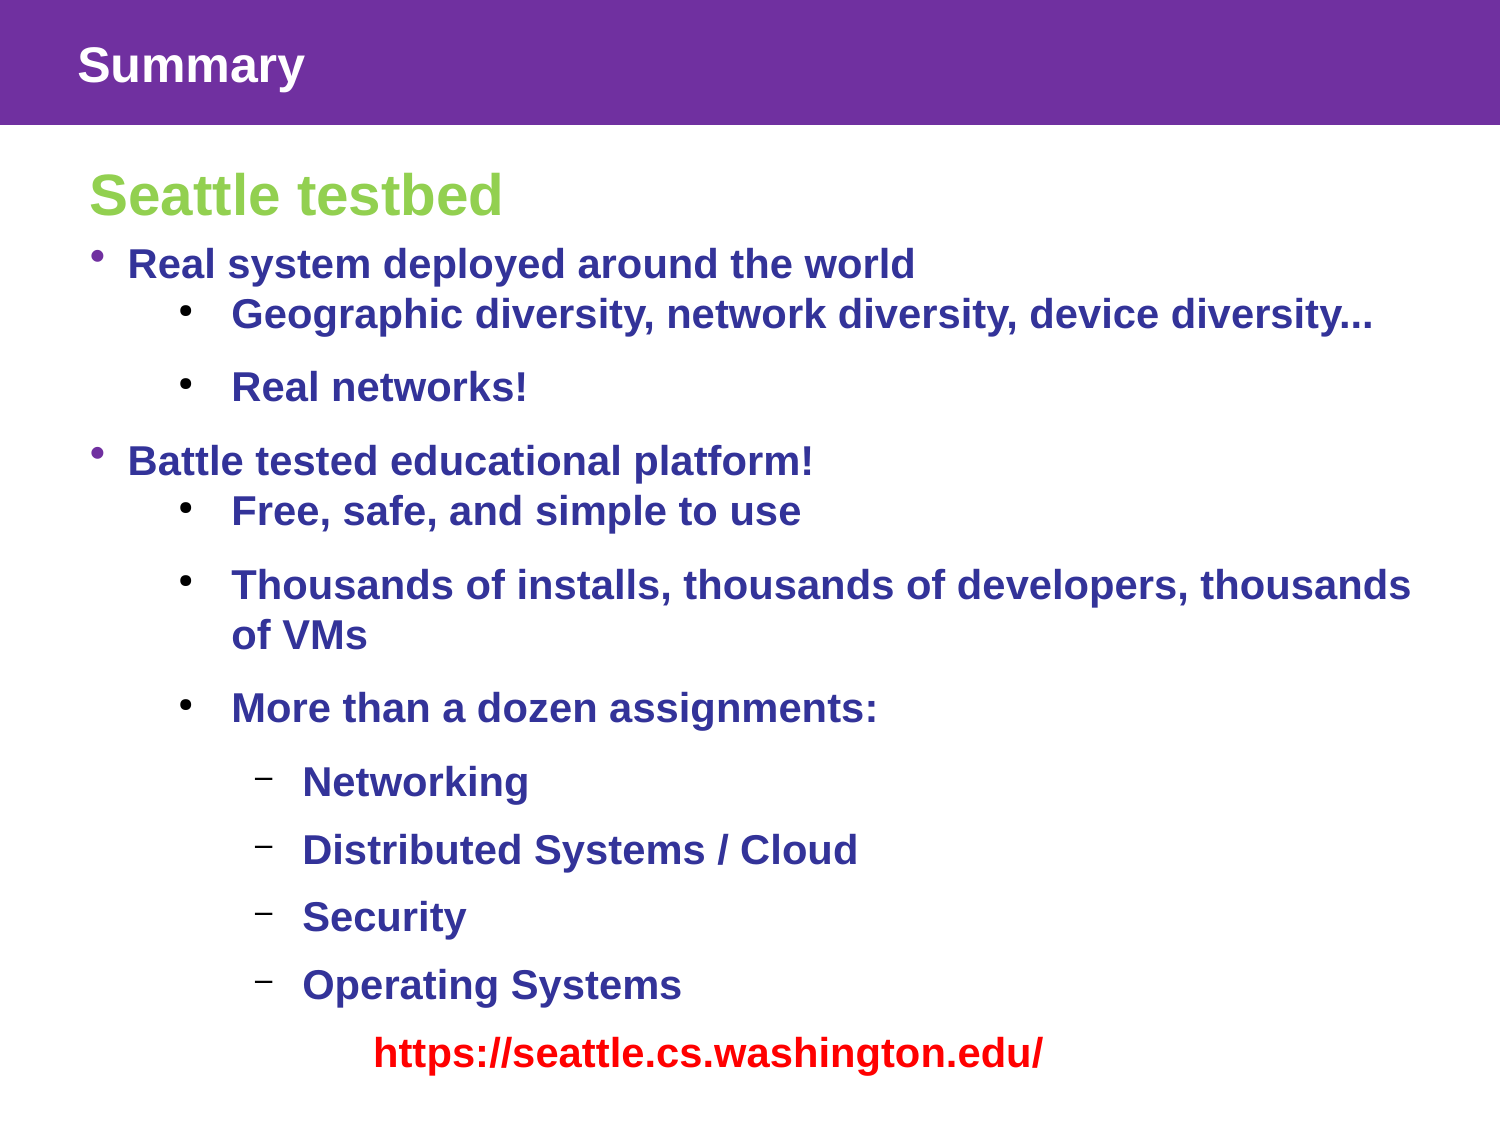

Summary
# Seattle testbed
Real system deployed around the world
Geographic diversity, network diversity, device diversity...
Real networks!
Battle tested educational platform!
Free, safe, and simple to use
Thousands of installs, thousands of developers, thousands of VMs
More than a dozen assignments:
Networking
Distributed Systems / Cloud
Security
Operating Systems
https://seattle.cs.washington.edu/